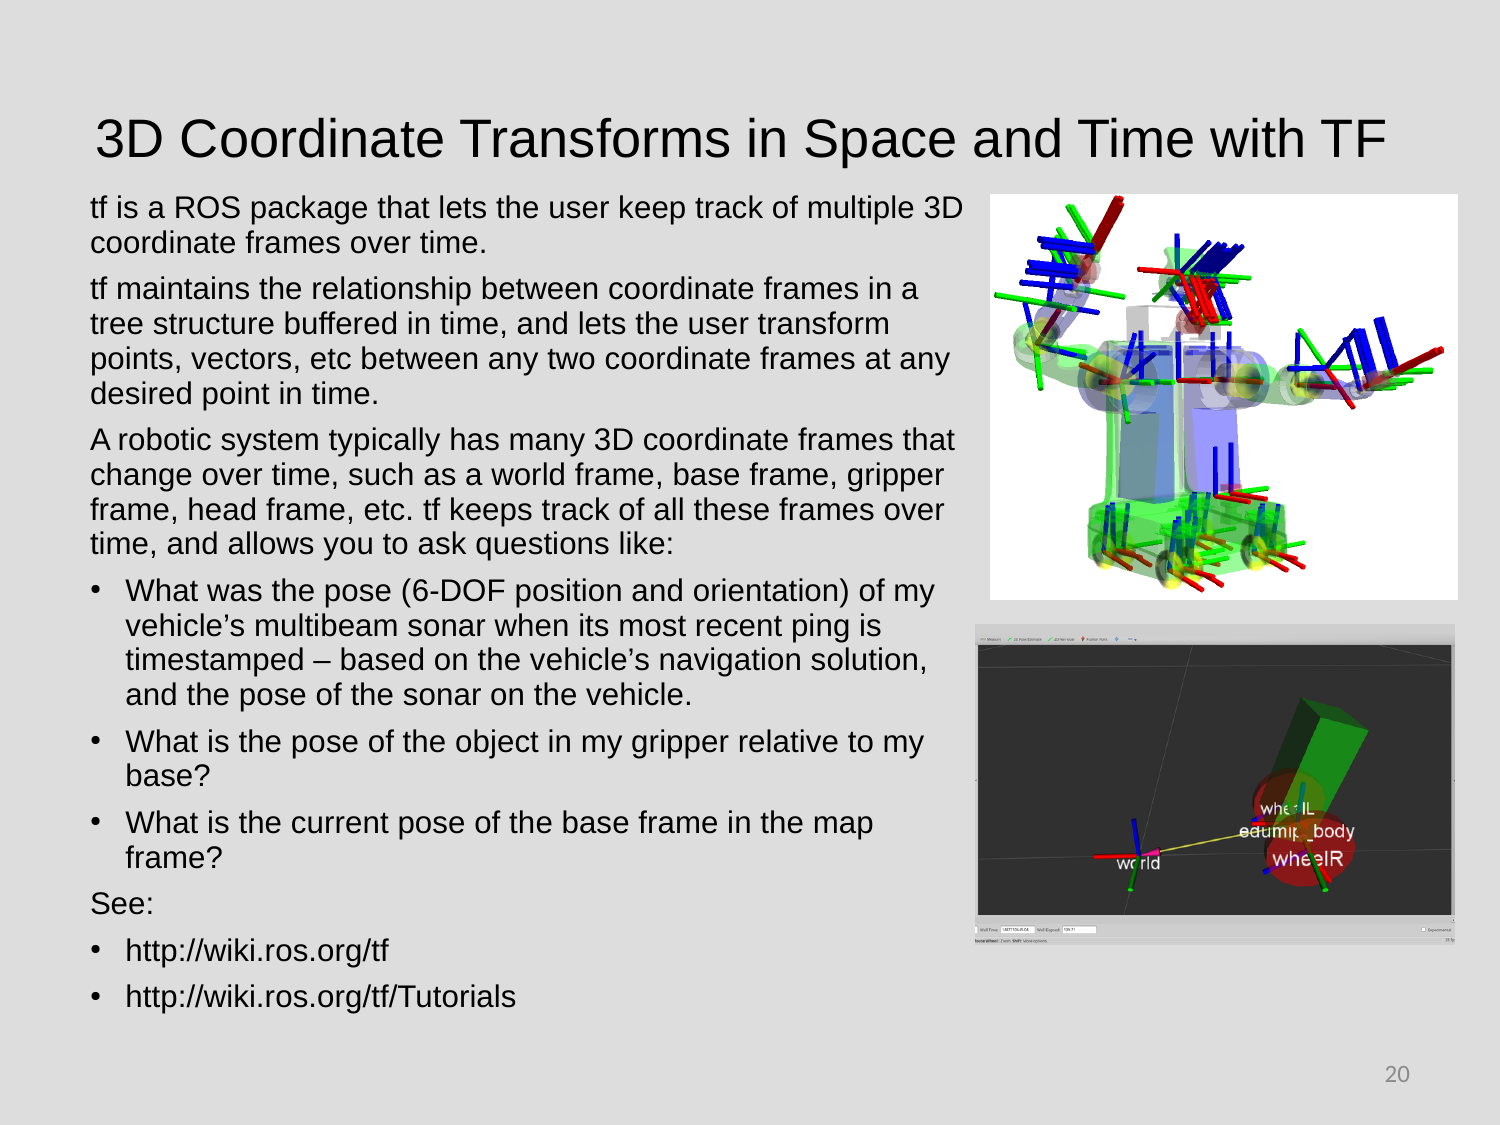

# 3D Coordinate Transforms in Space and Time with TF
tf is a ROS package that lets the user keep track of multiple 3D coordinate frames over time.
tf maintains the relationship between coordinate frames in a tree structure buffered in time, and lets the user transform points, vectors, etc between any two coordinate frames at any desired point in time.
A robotic system typically has many 3D coordinate frames that change over time, such as a world frame, base frame, gripper frame, head frame, etc. tf keeps track of all these frames over time, and allows you to ask questions like:
What was the pose (6-DOF position and orientation) of my vehicle’s multibeam sonar when its most recent ping is timestamped – based on the vehicle’s navigation solution, and the pose of the sonar on the vehicle.
What is the pose of the object in my gripper relative to my base?
What is the current pose of the base frame in the map frame?
See:
http://wiki.ros.org/tf
http://wiki.ros.org/tf/Tutorials
Oct 9, 2017
20